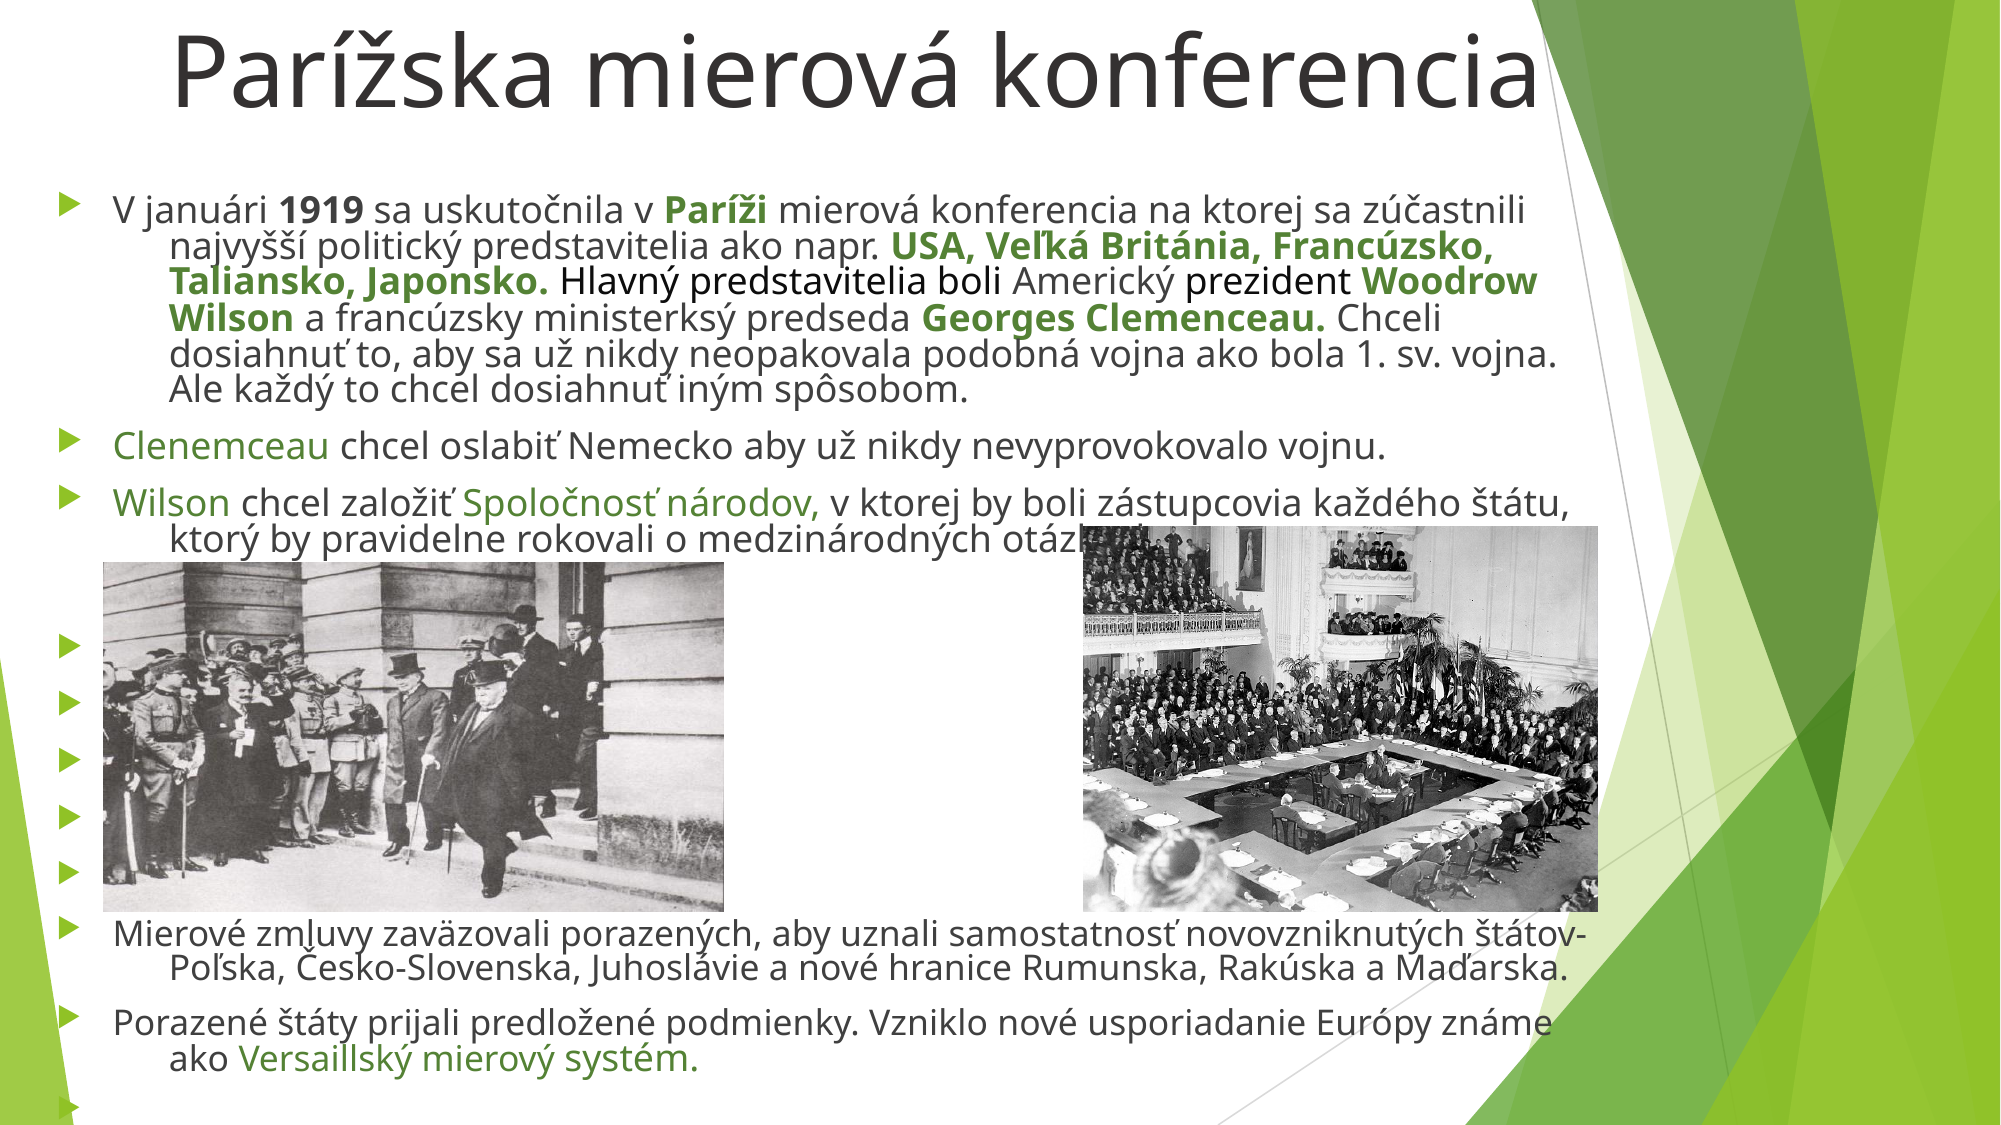

# Parížska mierová konferencia
V januári 1919 sa uskutočnila v Paríži mierová konferencia na ktorej sa zúčastnili najvyšší politický predstavitelia ako napr. USA, Veľká Británia, Francúzsko, Taliansko, Japonsko. Hlavný predstavitelia boli Americký prezident Woodrow Wilson a francúzsky ministerksý predseda Georges Clemenceau. Chceli dosiahnuť to, aby sa už nikdy neopakovala podobná vojna ako bola 1. sv. vojna. Ale každý to chcel dosiahnuť iným spôsobom.
Clenemceau chcel oslabiť Nemecko aby už nikdy nevyprovokovalo vojnu.
Wilson chcel založiť Spoločnosť národov, v ktorej by boli zástupcovia každého štátu, ktorý by pravidelne rokovali o medzinárodných otázkach.
Mierové zmluvy zaväzovali porazených, aby uznali samostatnosť novovzniknutých štátov-Poľska, Česko-Slovenska, Juhoslávie a nové hranice Rumunska, Rakúska a Maďarska.
Porazené štáty prijali predložené podmienky. Vzniklo nové usporiadanie Európy známe ako Versaillský mierový systém.